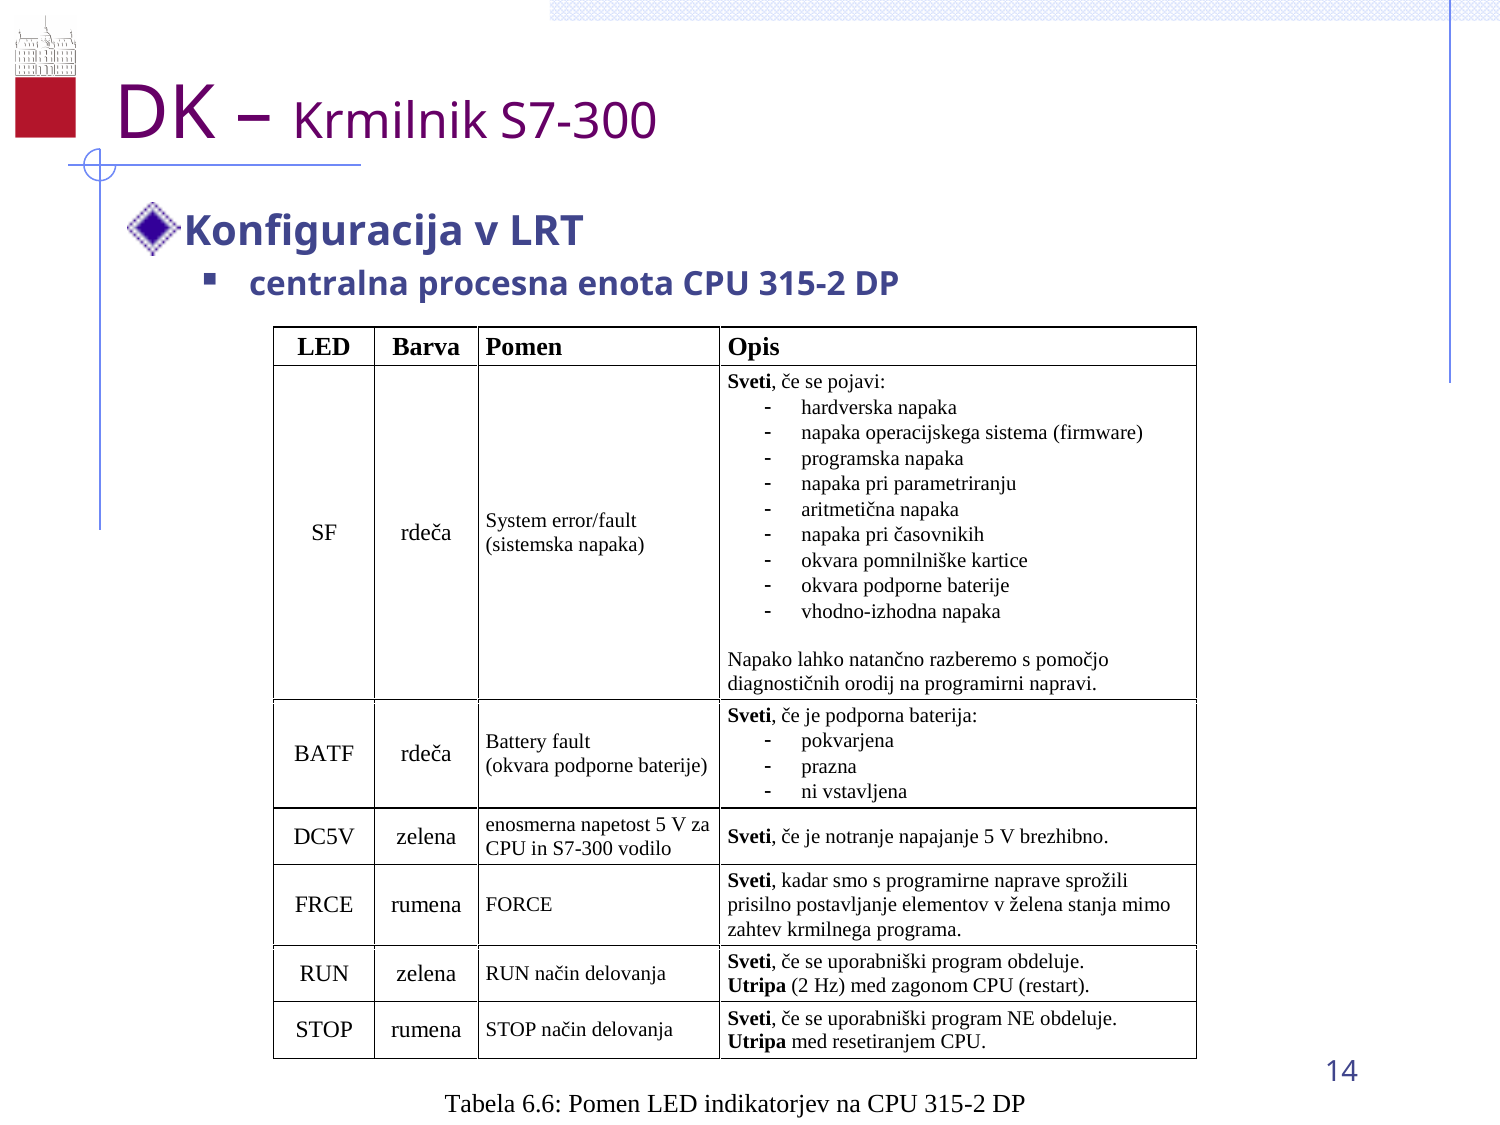

DK – Krmilnik S7-300
# Konfiguracija v LRT
centralna procesna enota CPU 315-2 DP